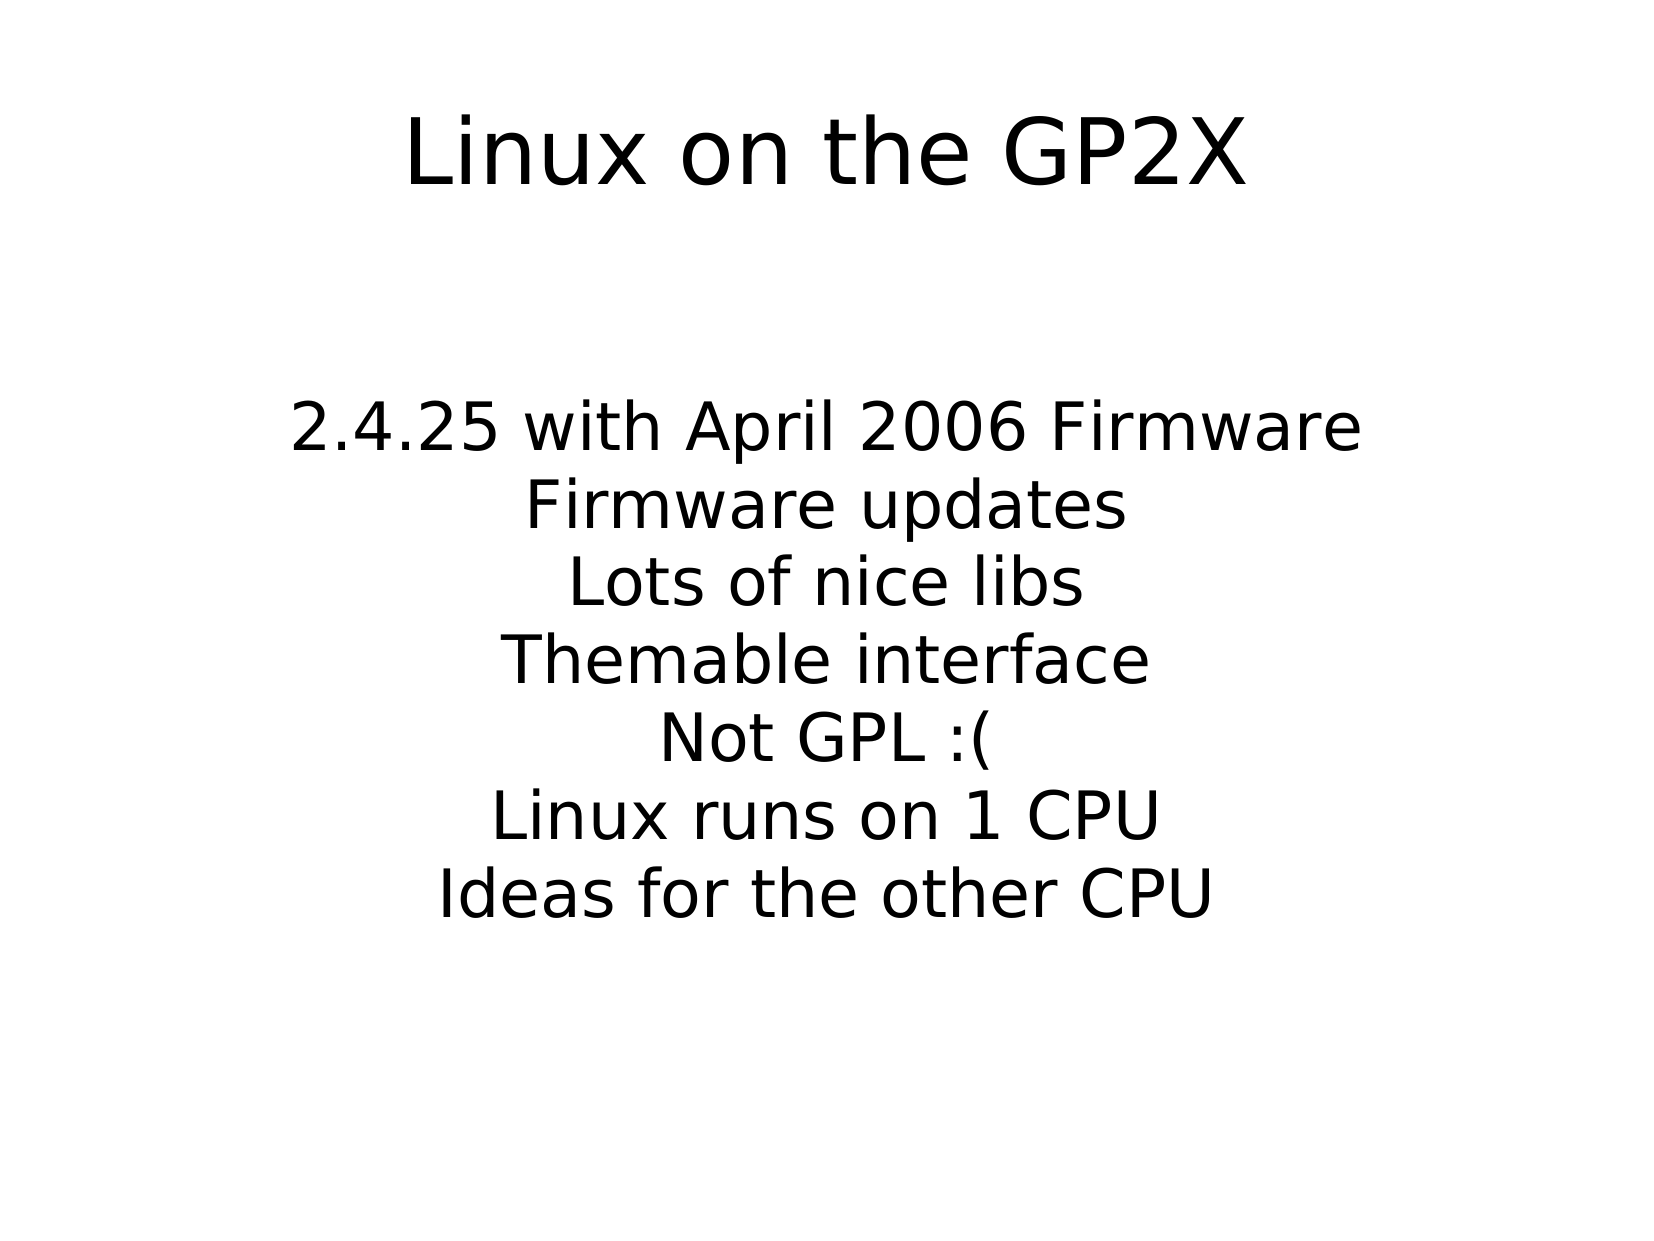

# Linux on the GP2X
2.4.25 with April 2006 Firmware
Firmware updates
Lots of nice libs
Themable interface
Not GPL :(
Linux runs on 1 CPU
Ideas for the other CPU